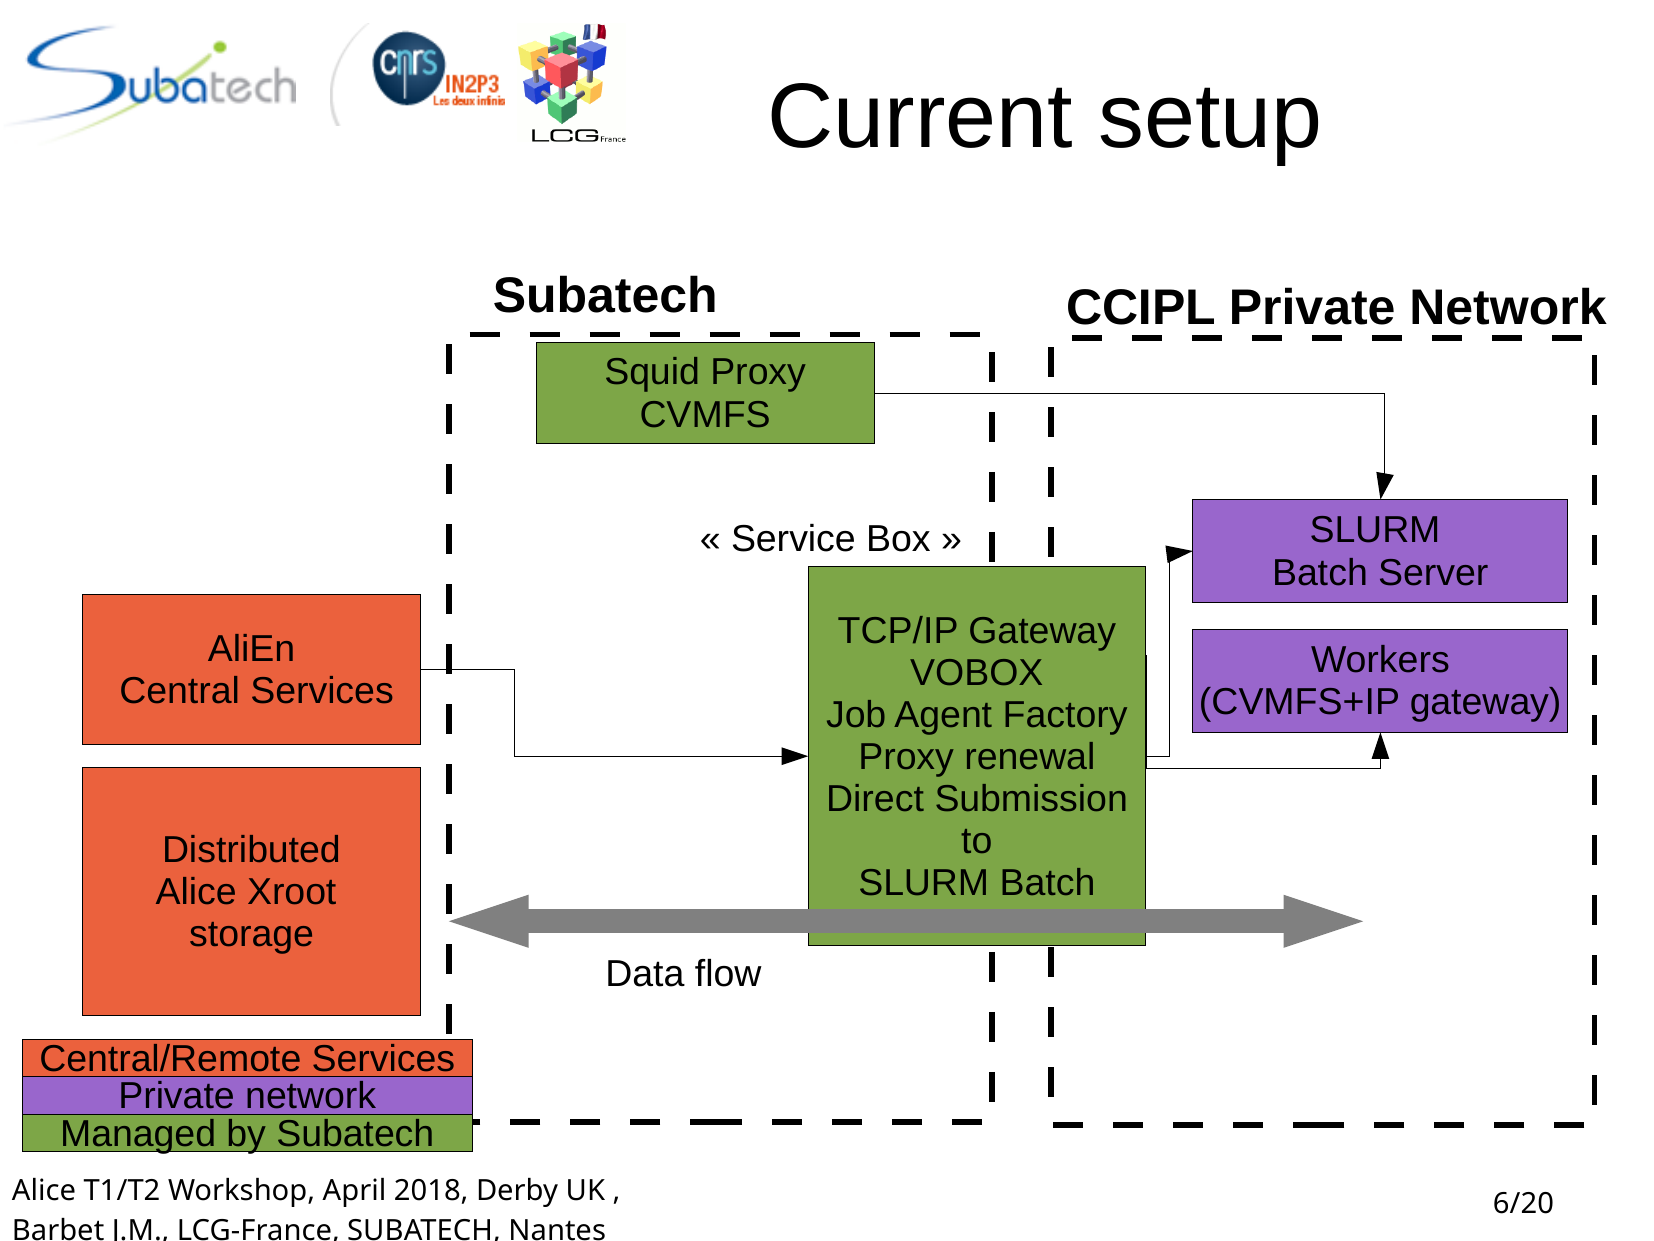

# Current setup
Subatech
CCIPL Private Network
Squid Proxy
CVMFS
SLURM
Batch Server
« Service Box »
TCP/IP Gateway
VOBOX
Job Agent Factory
Proxy renewal
Direct Submission
to
SLURM Batch
AliEn
 Central Services
Workers
(CVMFS+IP gateway)
Distributed
Alice Xroot
storage
Data flow
Central/Remote Services
Private network
Managed by Subatech
6